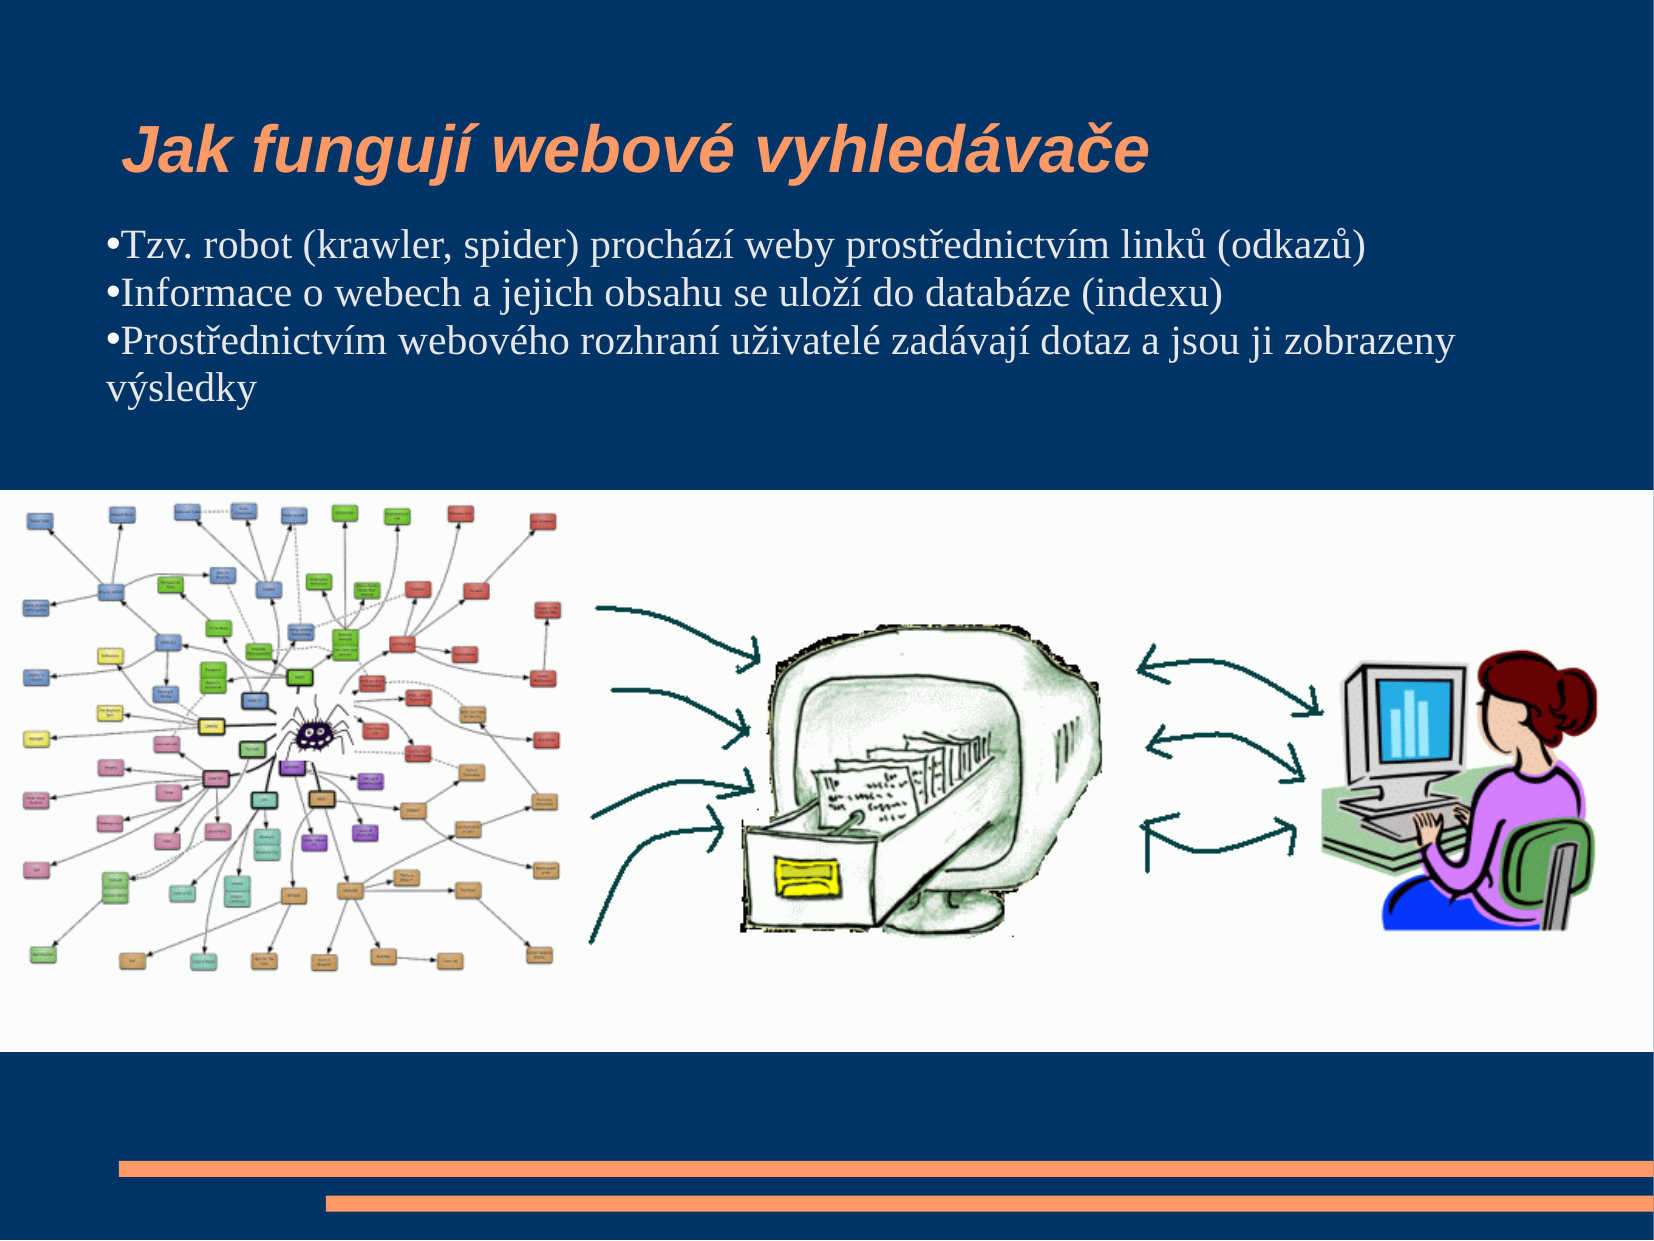

# Jak fungují webové vyhledávače
Tzv. robot (krawler, spider) prochází weby prostřednictvím linků (odkazů)
Informace o webech a jejich obsahu se uloží do databáze (indexu)
Prostřednictvím webového rozhraní uživatelé zadávají dotaz a jsou ji zobrazeny výsledky